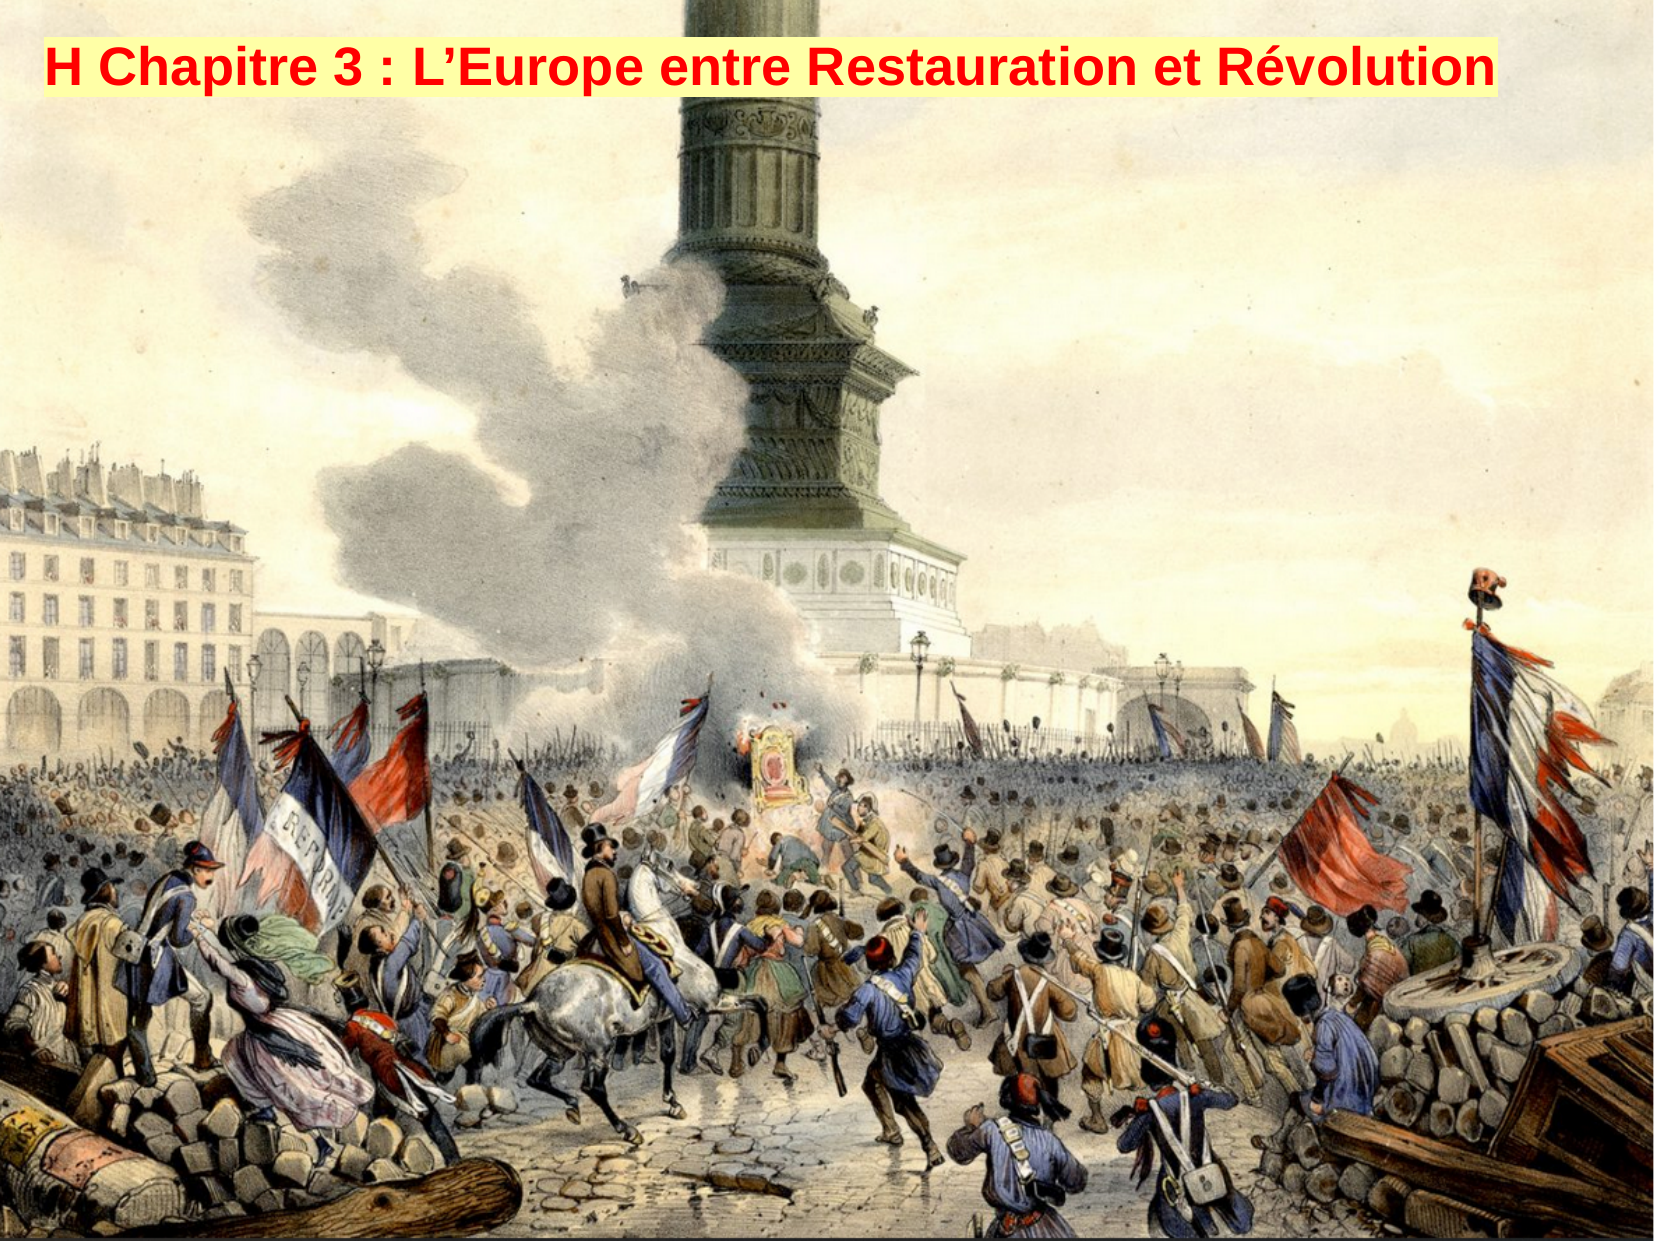

H Chapitre 3 : L’Europe entre Restauration et Révolution